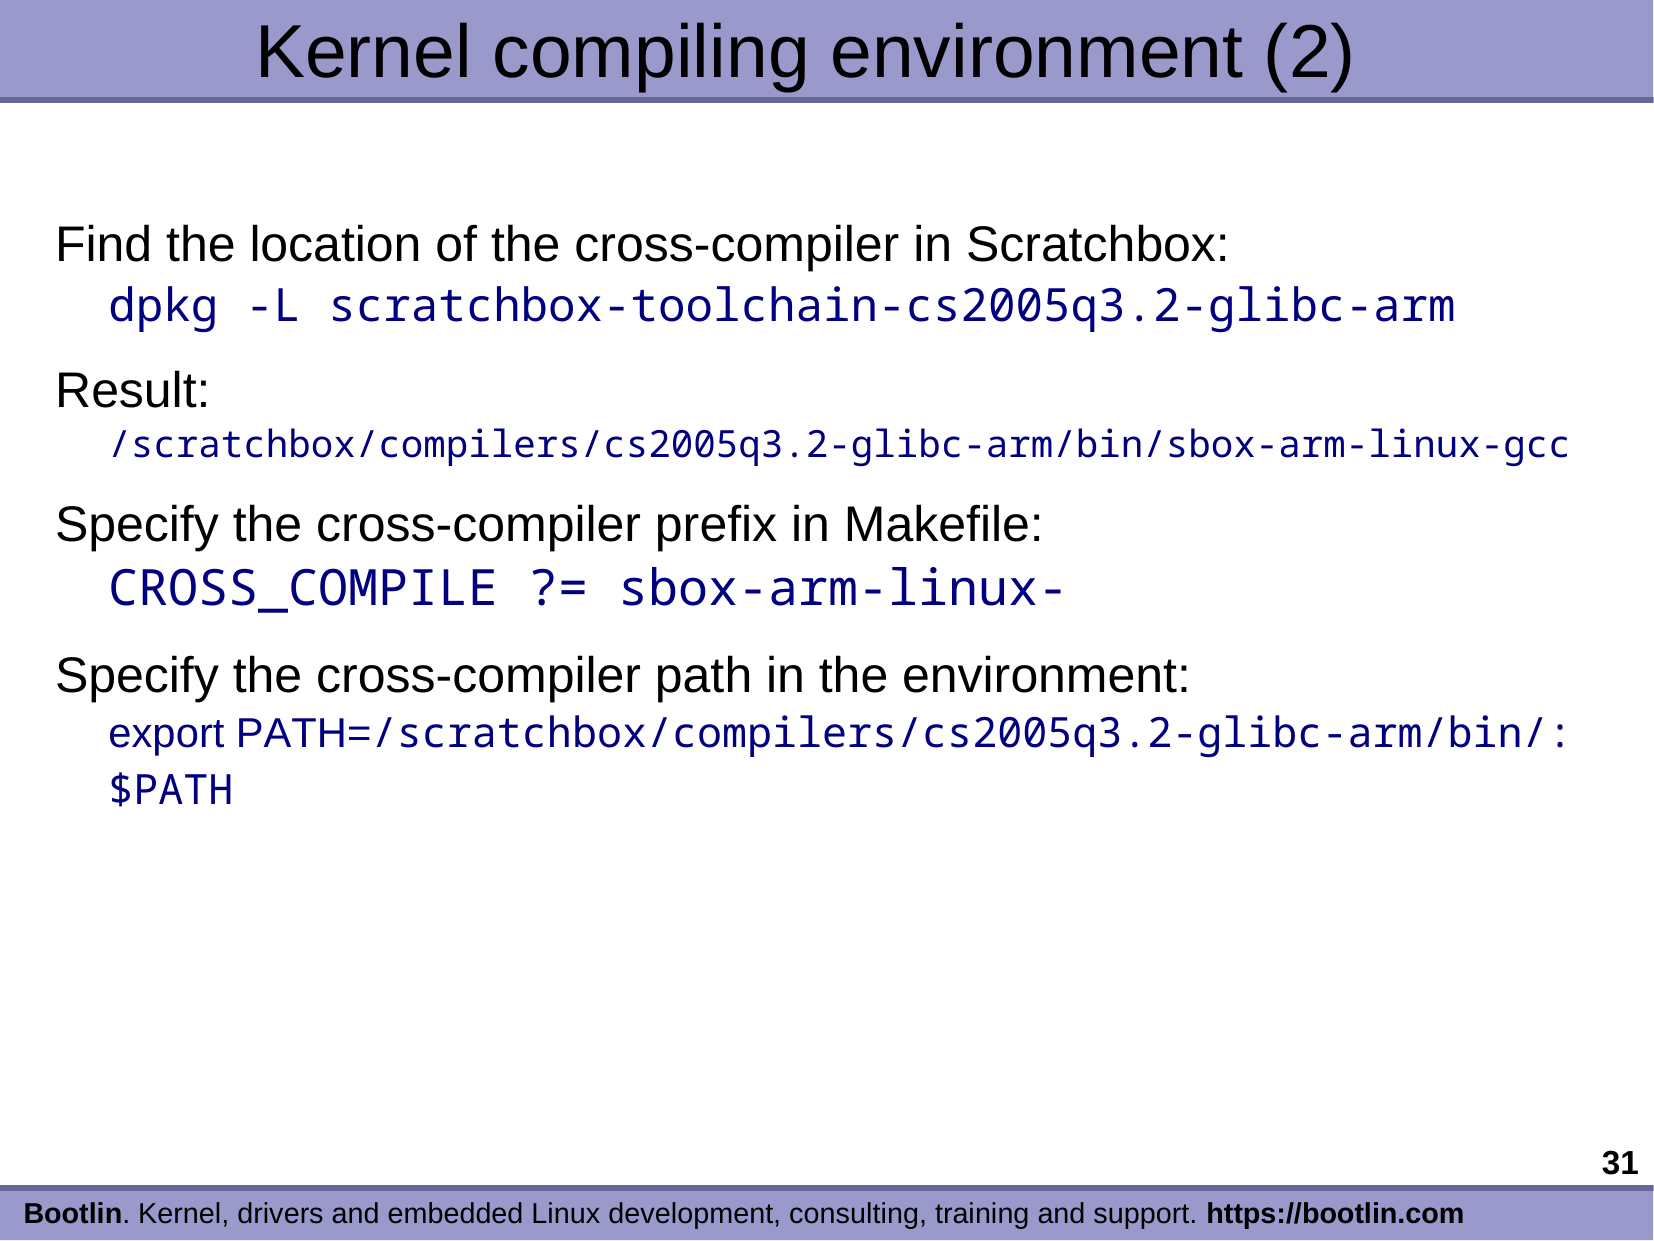

# Kernel compiling environment (2)
Find the location of the cross-compiler in Scratchbox:
dpkg -L scratchbox-toolchain-cs2005q3.2-glibc-arm
Result:
/scratchbox/compilers/cs2005q3.2-glibc-arm/bin/sbox-arm-linux-gcc
Specify the cross-compiler prefix in Makefile:
CROSS_COMPILE ?= sbox-arm-linux-
Specify the cross-compiler path in the environment:
export PATH=/scratchbox/compilers/cs2005q3.2-glibc-arm/bin/:$PATH